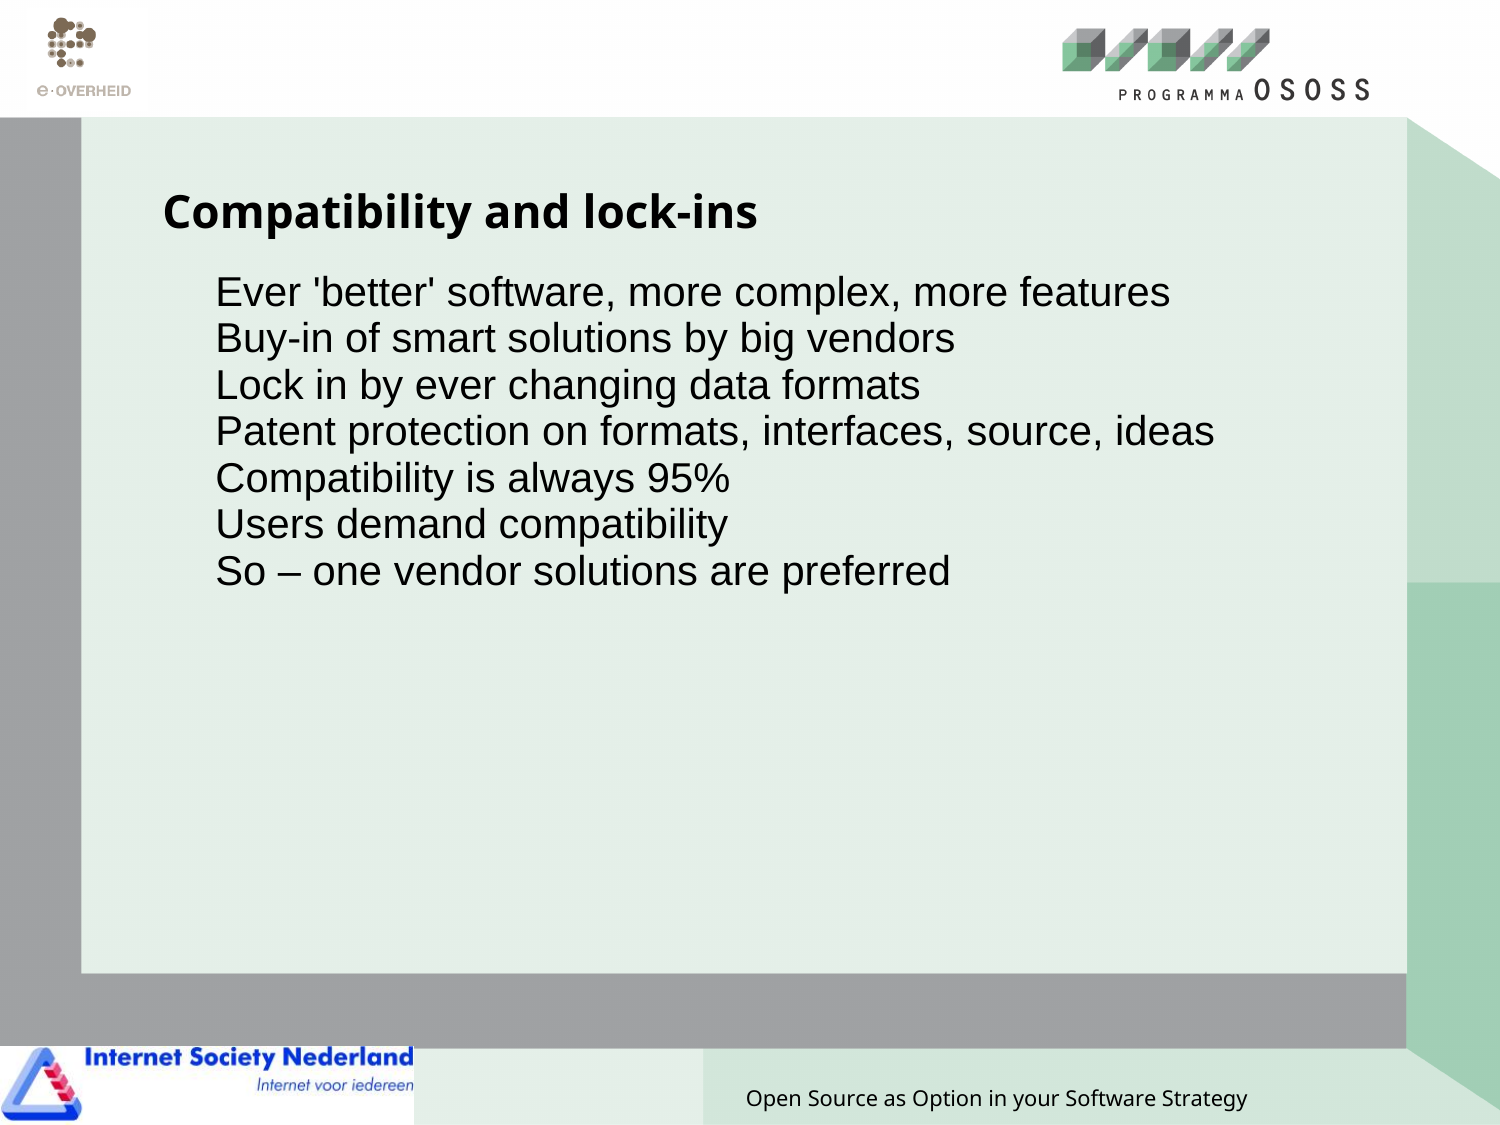

# Compatibility and lock-ins
Ever 'better' software, more complex, more features
Buy-in of smart solutions by big vendors
Lock in by ever changing data formats
Patent protection on formats, interfaces, source, ideas
Compatibility is always 95%
Users demand compatibility
So – one vendor solutions are preferred